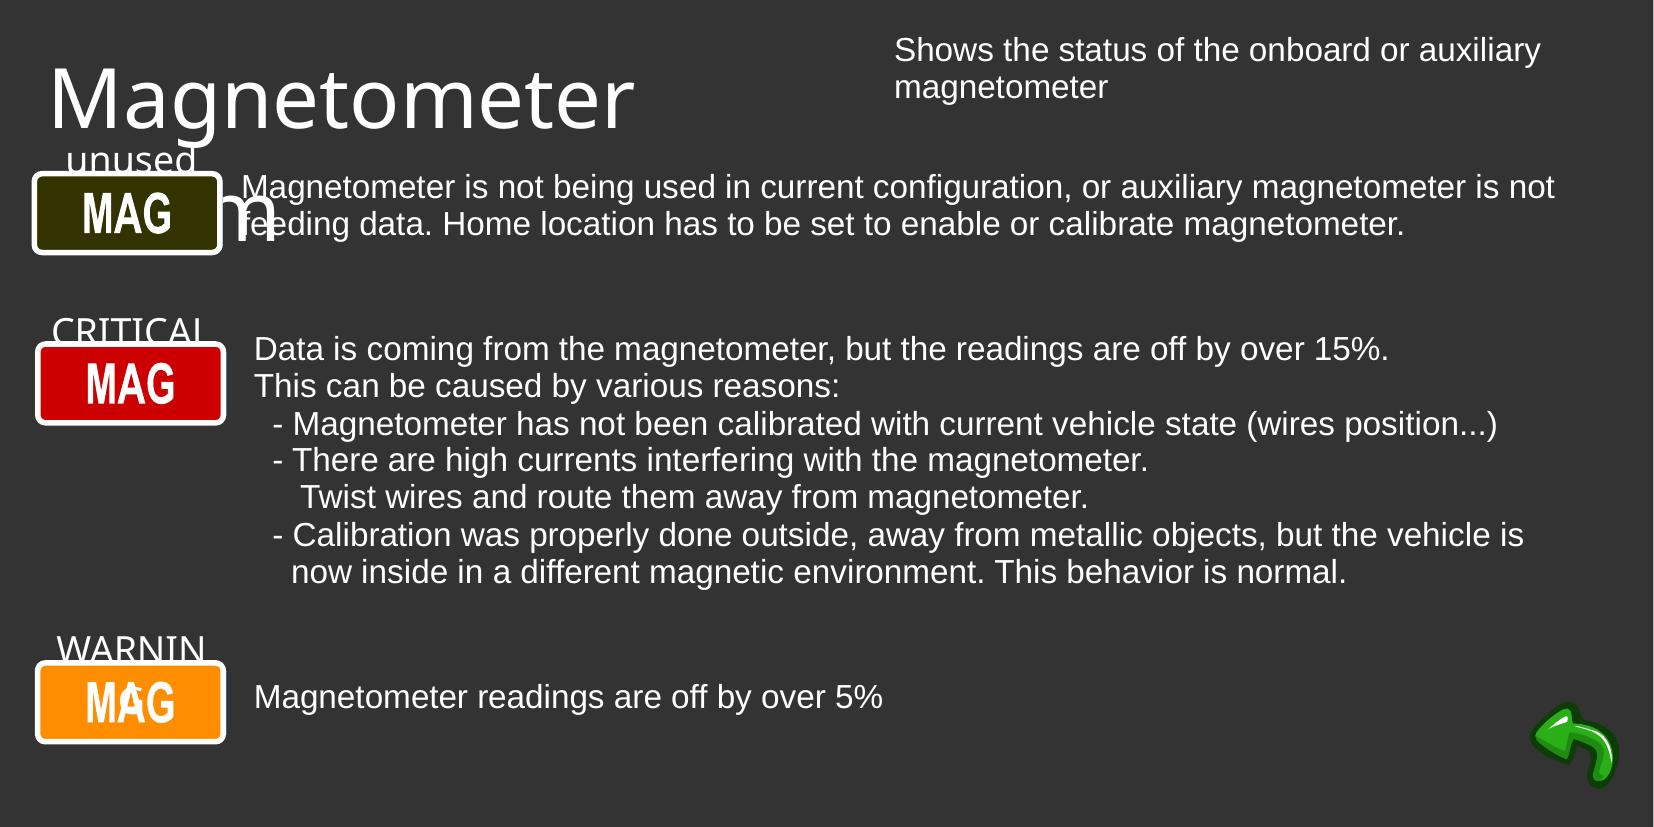

Magnetometer Alarm
Shows the status of the onboard or auxiliary magnetometer
unused
Magnetometer is not being used in current configuration, or auxiliary magnetometer is not feeding data. Home location has to be set to enable or calibrate magnetometer.
CRITICAL
Data is coming from the magnetometer, but the readings are off by over 15%.
This can be caused by various reasons:
 - Magnetometer has not been calibrated with current vehicle state (wires position...)
 - There are high currents interfering with the magnetometer.
 Twist wires and route them away from magnetometer.
 - Calibration was properly done outside, away from metallic objects, but the vehicle is
 now inside in a different magnetic environment. This behavior is normal.
WARNING
Magnetometer readings are off by over 5%